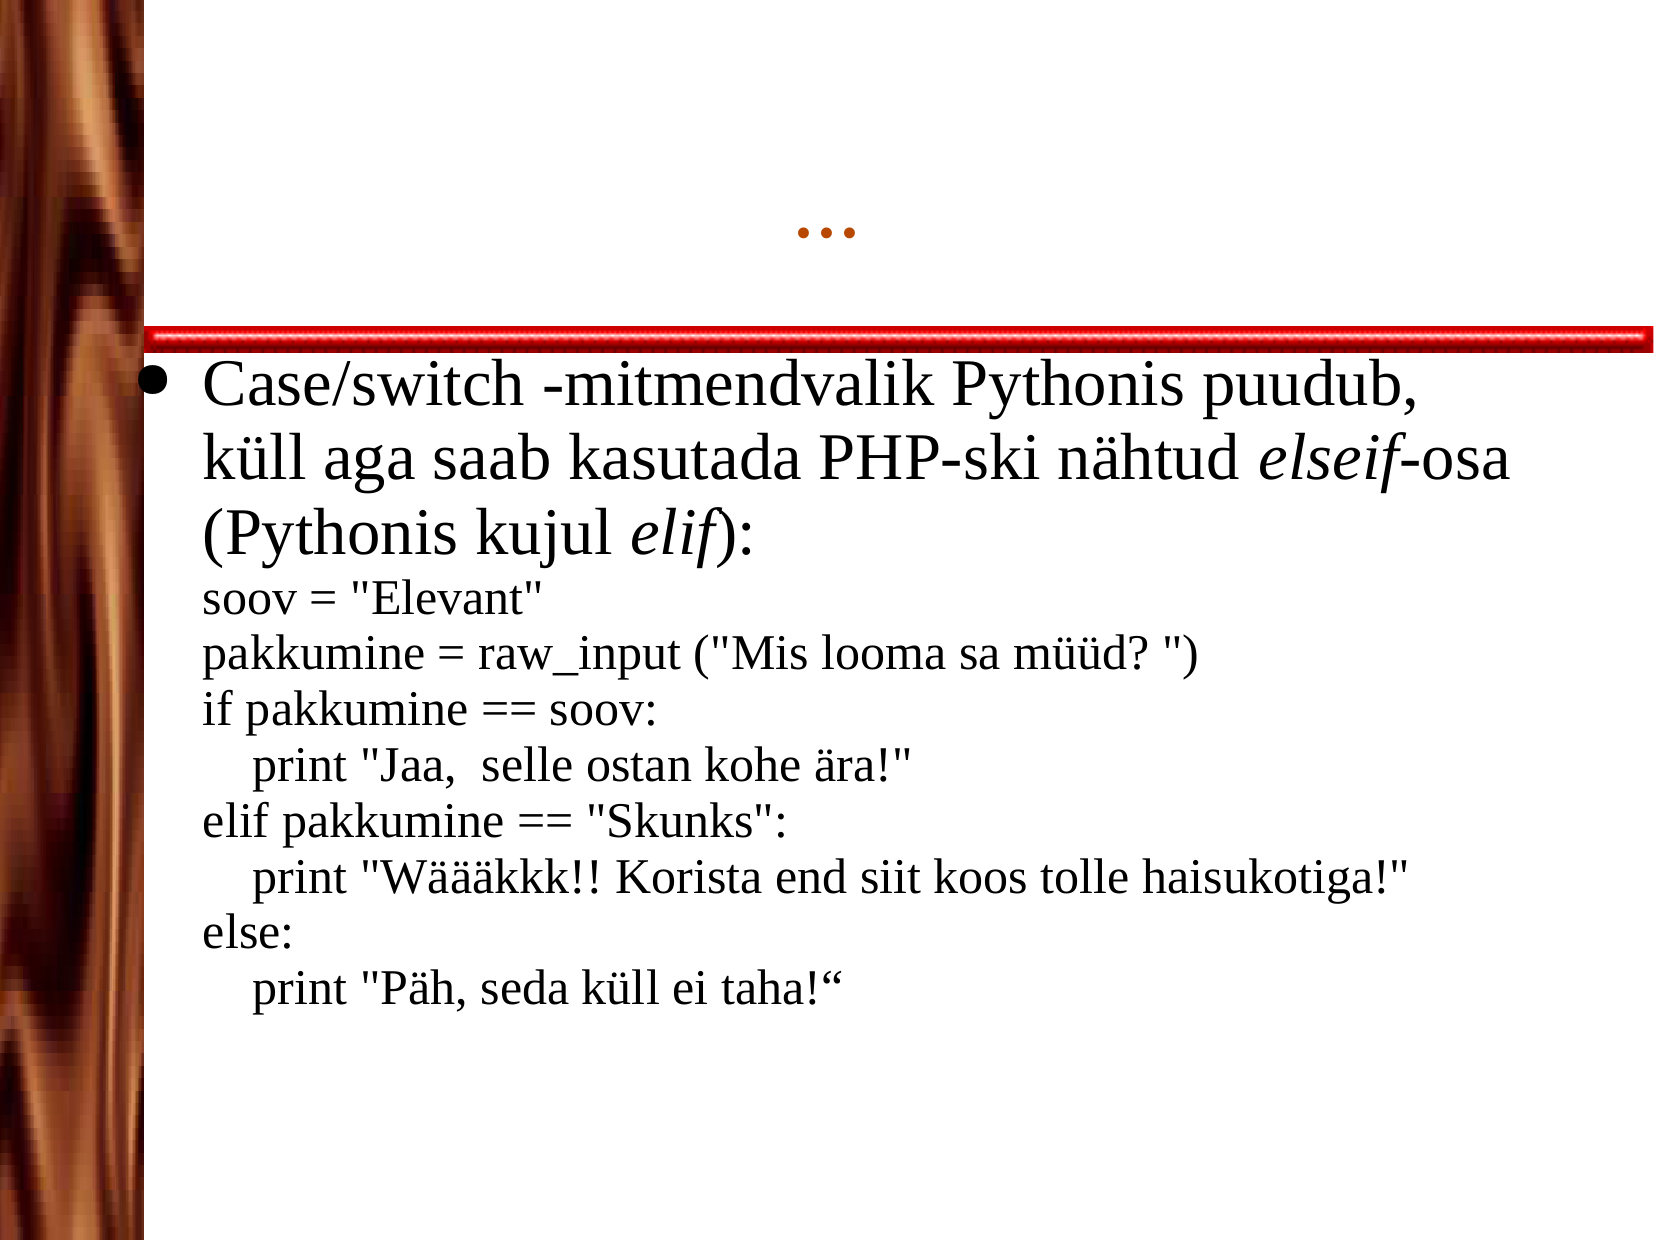

# ...
Case/switch -mitmendvalik Pythonis puudub, küll aga saab kasutada PHP-ski nähtud elseif-osa (Pythonis kujul elif):
soov = "Elevant"
pakkumine = raw_input ("Mis looma sa müüd? ")
if pakkumine == soov:
 print "Jaa, selle ostan kohe ära!"
elif pakkumine == "Skunks":
 print "Wäääkkk!! Korista end siit koos tolle haisukotiga!"
else:
 print "Päh, seda küll ei taha!“